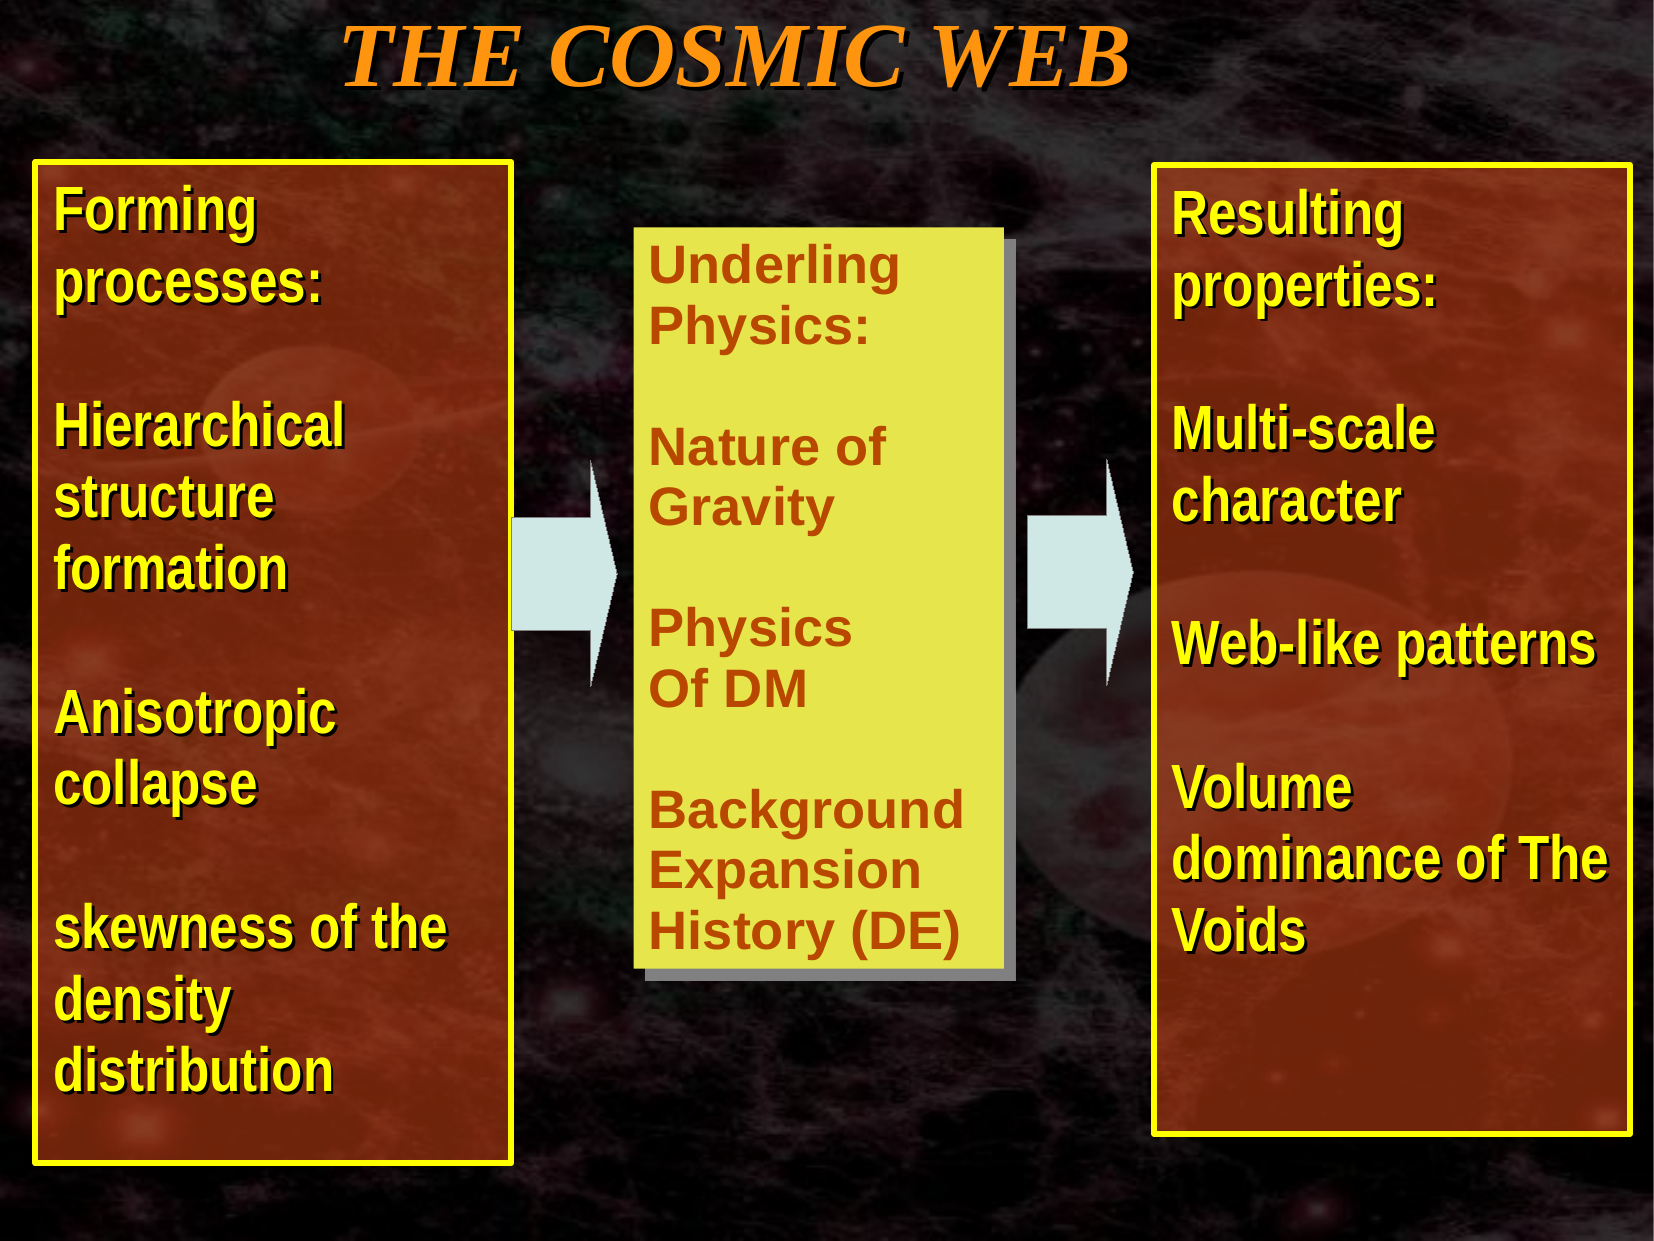

# THE COSMIC WEB
Forming processes:
Hierarchical structure formation
Anisotropic collapse
skewness of the density distribution
Resulting properties:
Multi-scale character
Web-like patterns
Volume dominance of The Voids
Underling Physics:
Nature of
Gravity
Physics
Of DM
Background
Expansion History (DE)